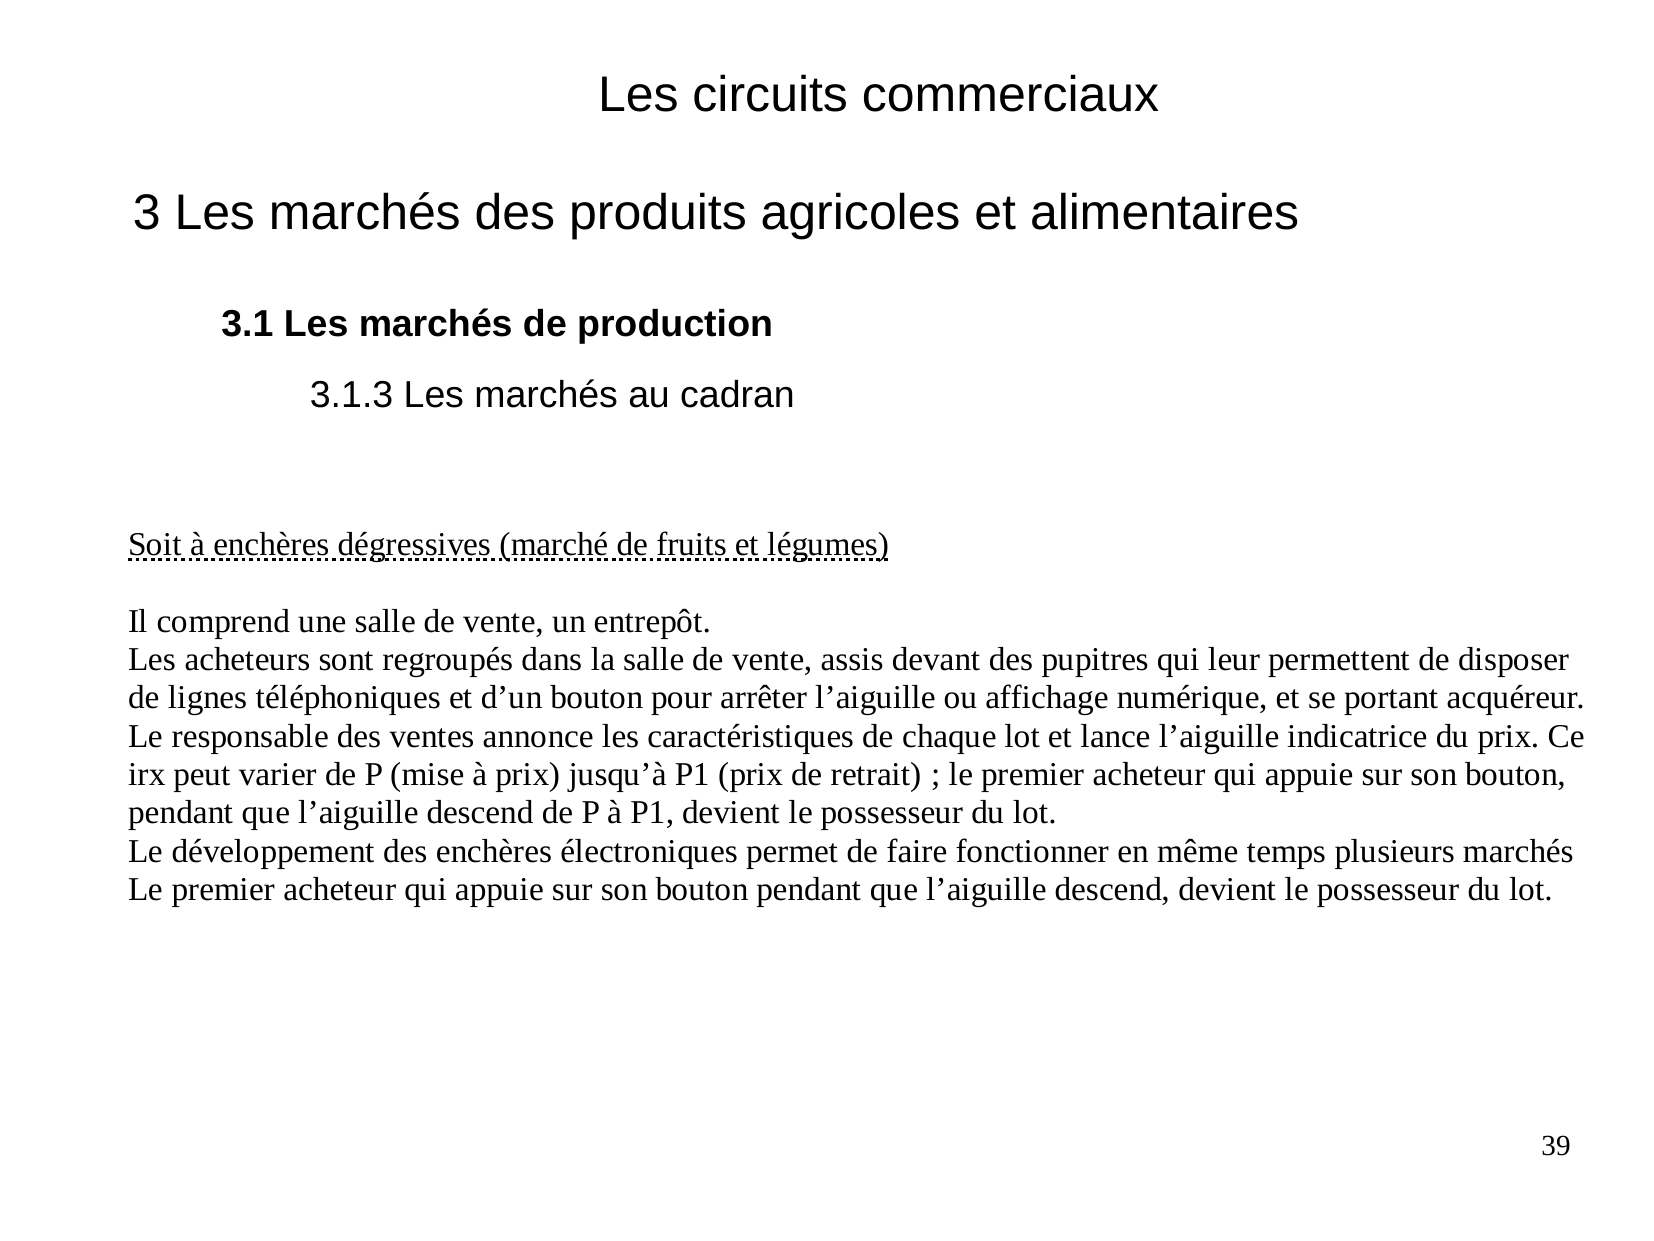

Les circuits commerciaux
3 Les marchés des produits agricoles et alimentaires
3.1 Les marchés de production
3.1.3 Les marchés au cadran
39